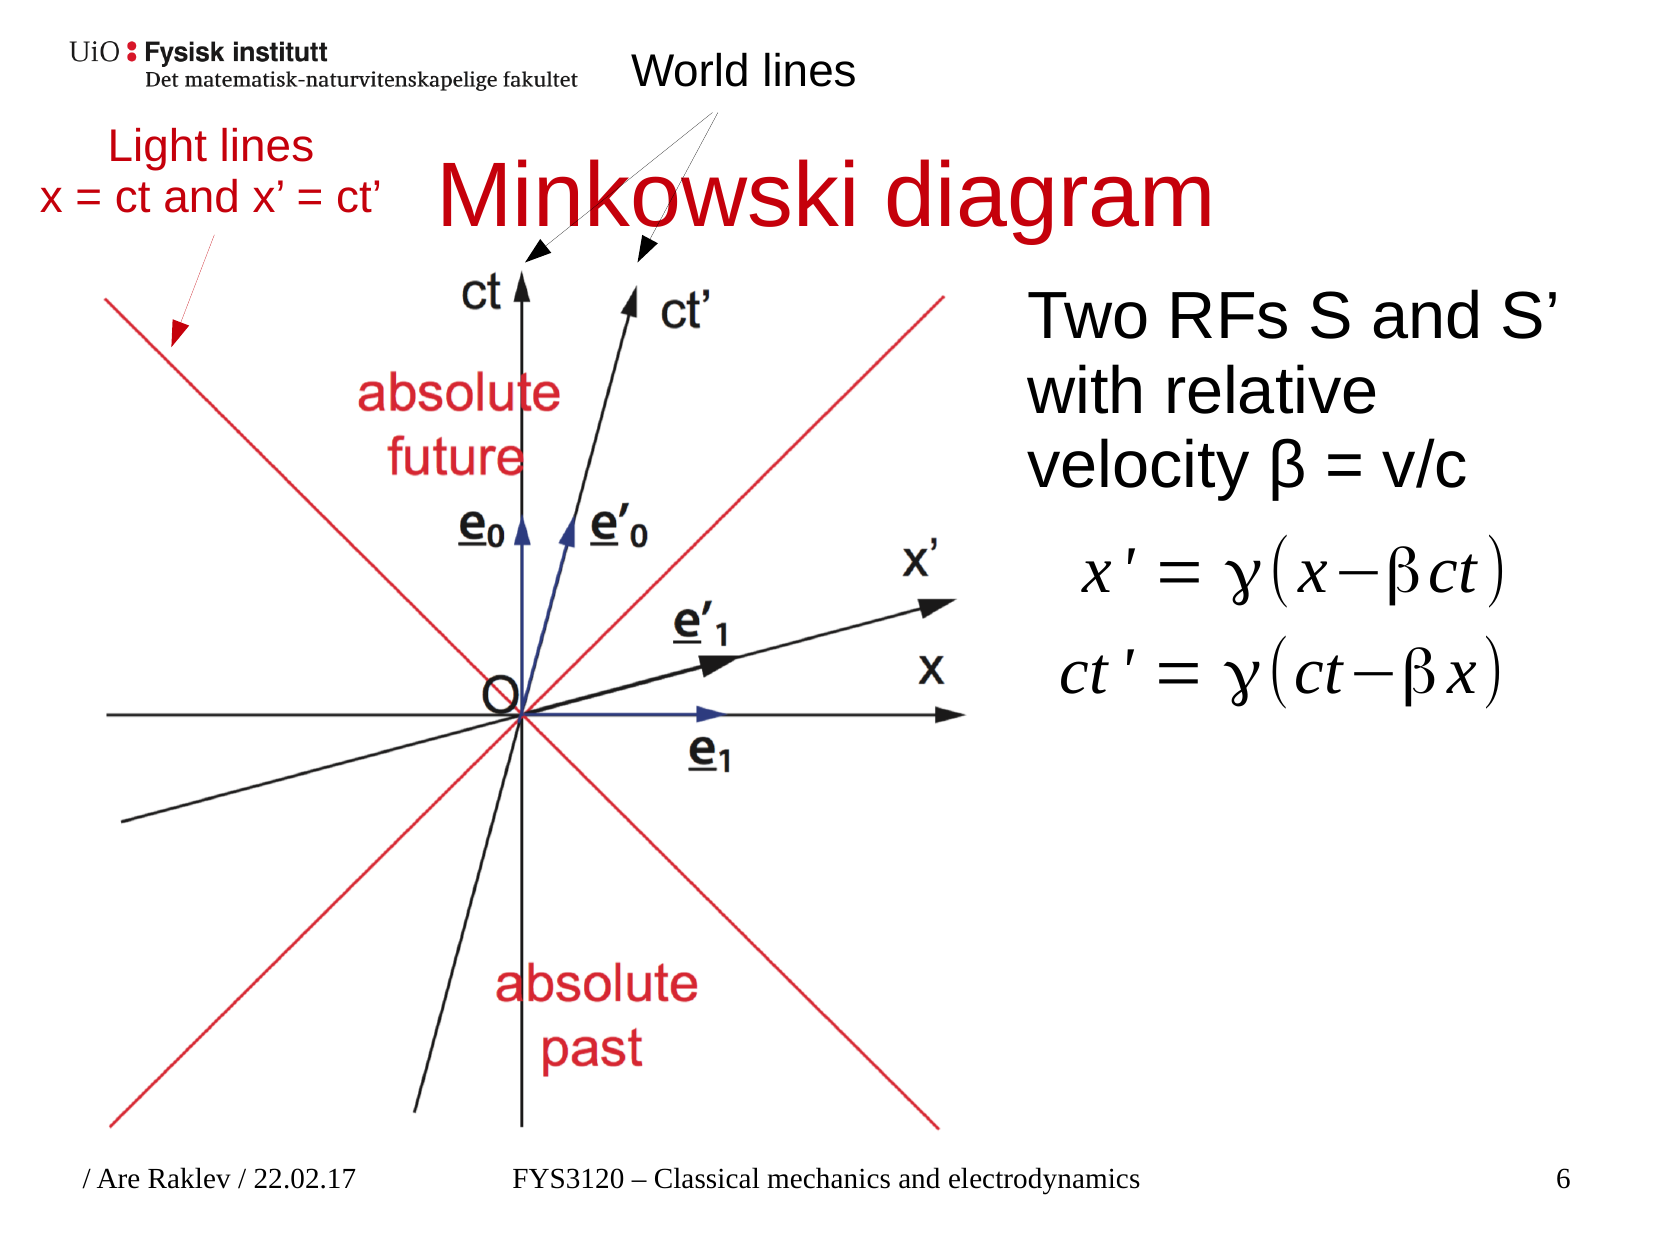

World lines
# Minkowski diagram
Light lines
x = ct and x’ = ct’
Two RFs S and S’ with relative velocity β = v/c
/ Are Raklev / 22.02.17
FYS3120 – Classical mechanics and electrodynamics
6